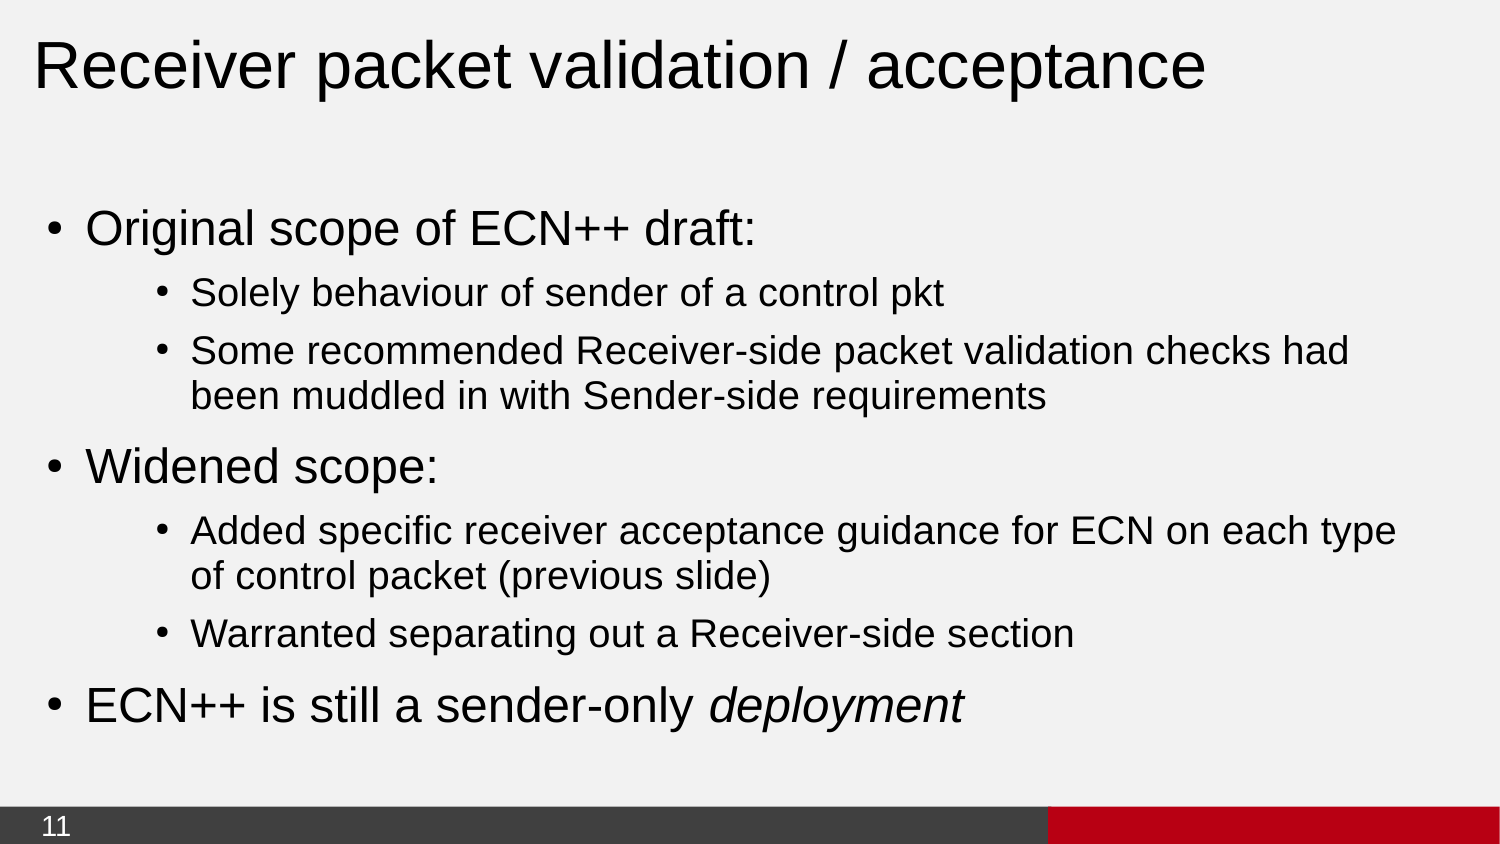

# Receiver packet validation / acceptance
Original scope of ECN++ draft:
Solely behaviour of sender of a control pkt
Some recommended Receiver-side packet validation checks had been muddled in with Sender-side requirements
Widened scope:
Added specific receiver acceptance guidance for ECN on each type of control packet (previous slide)
Warranted separating out a Receiver-side section
ECN++ is still a sender-only deployment
11